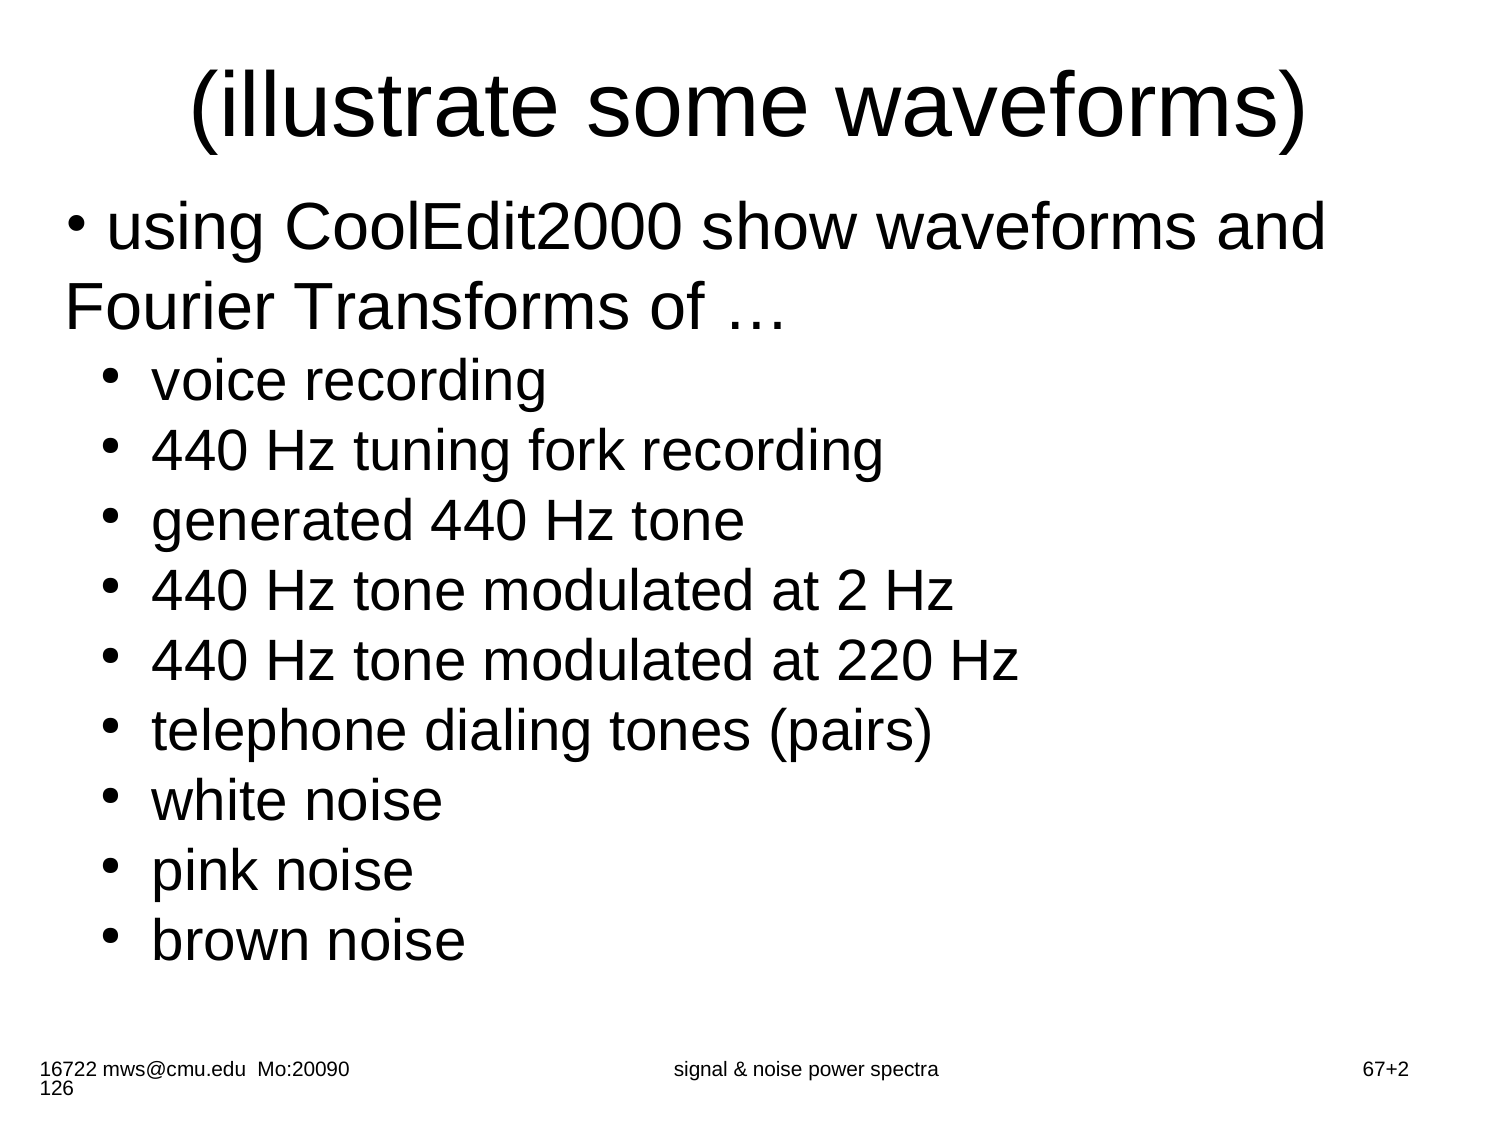

(illustrate some waveforms)
 using CoolEdit2000 show waveforms and Fourier Transforms of …
 voice recording
 440 Hz tuning fork recording
 generated 440 Hz tone
 440 Hz tone modulated at 2 Hz
 440 Hz tone modulated at 220 Hz
 telephone dialing tones (pairs)
 white noise
 pink noise
 brown noise
16722 mws@cmu.edu Mo:20090126
signal & noise power spectra
2